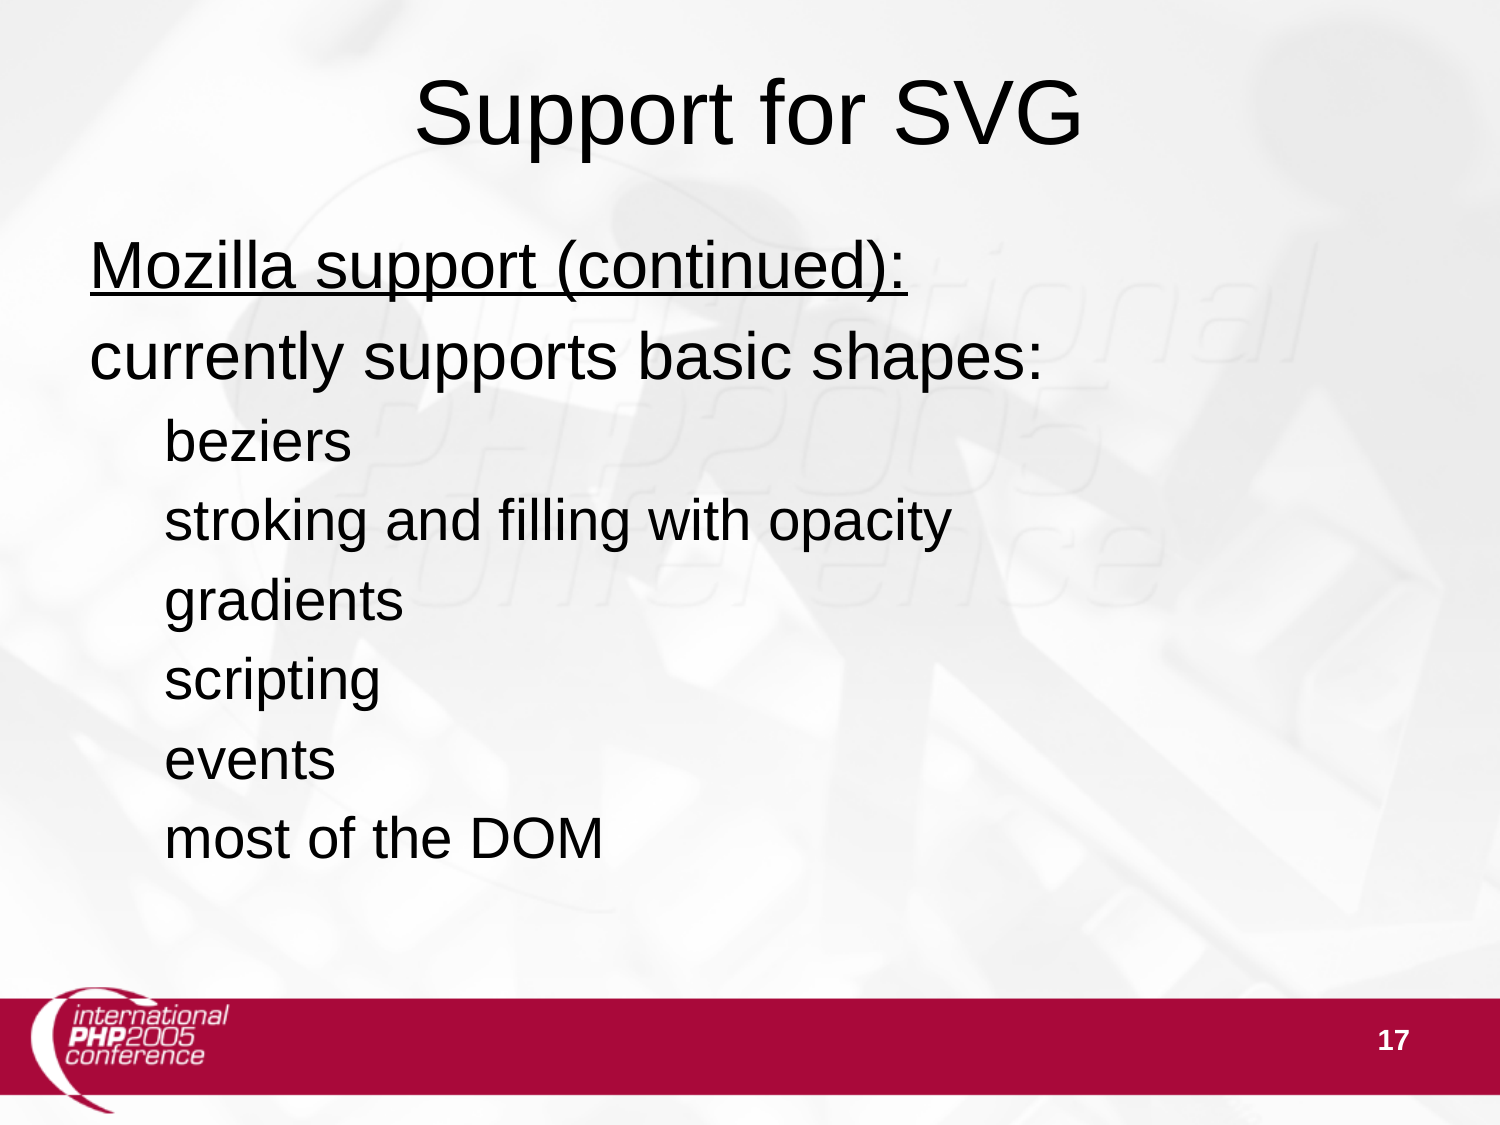

# Support for SVG
Mozilla support (continued):
currently supports basic shapes:
beziers
stroking and filling with opacity
gradients
scripting
events
most of the DOM
17